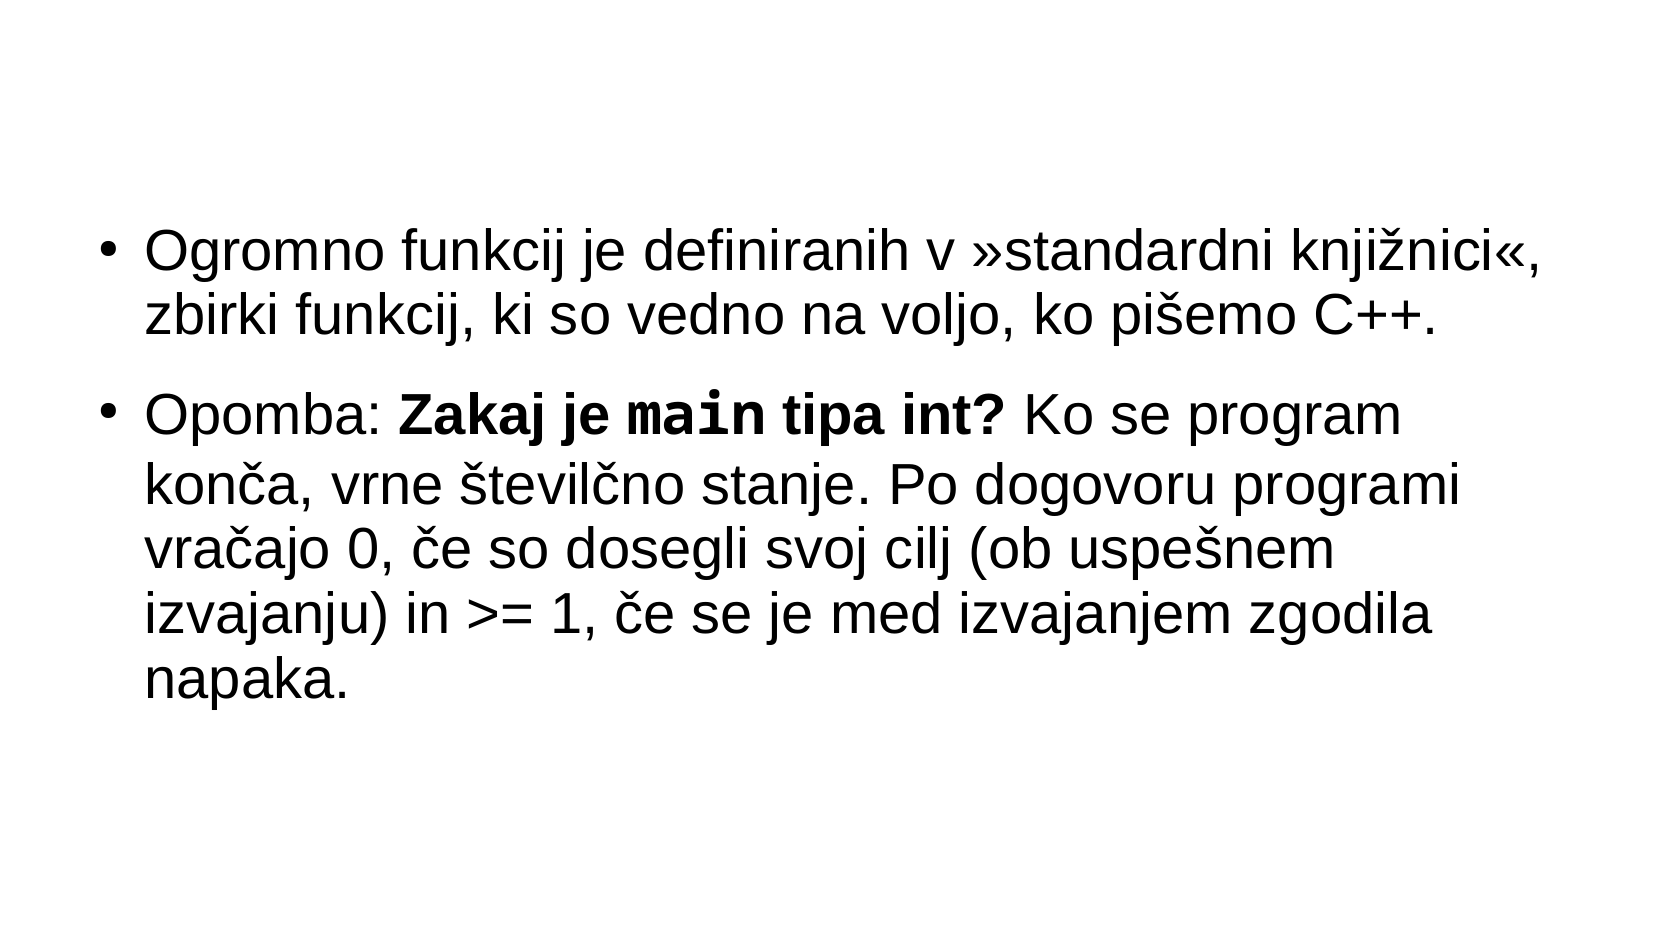

#
Ogromno funkcij je definiranih v »standardni knjižnici«, zbirki funkcij, ki so vedno na voljo, ko pišemo C++.
Opomba: Zakaj je main tipa int? Ko se program konča, vrne številčno stanje. Po dogovoru programi vračajo 0, če so dosegli svoj cilj (ob uspešnem izvajanju) in >= 1, če se je med izvajanjem zgodila napaka.